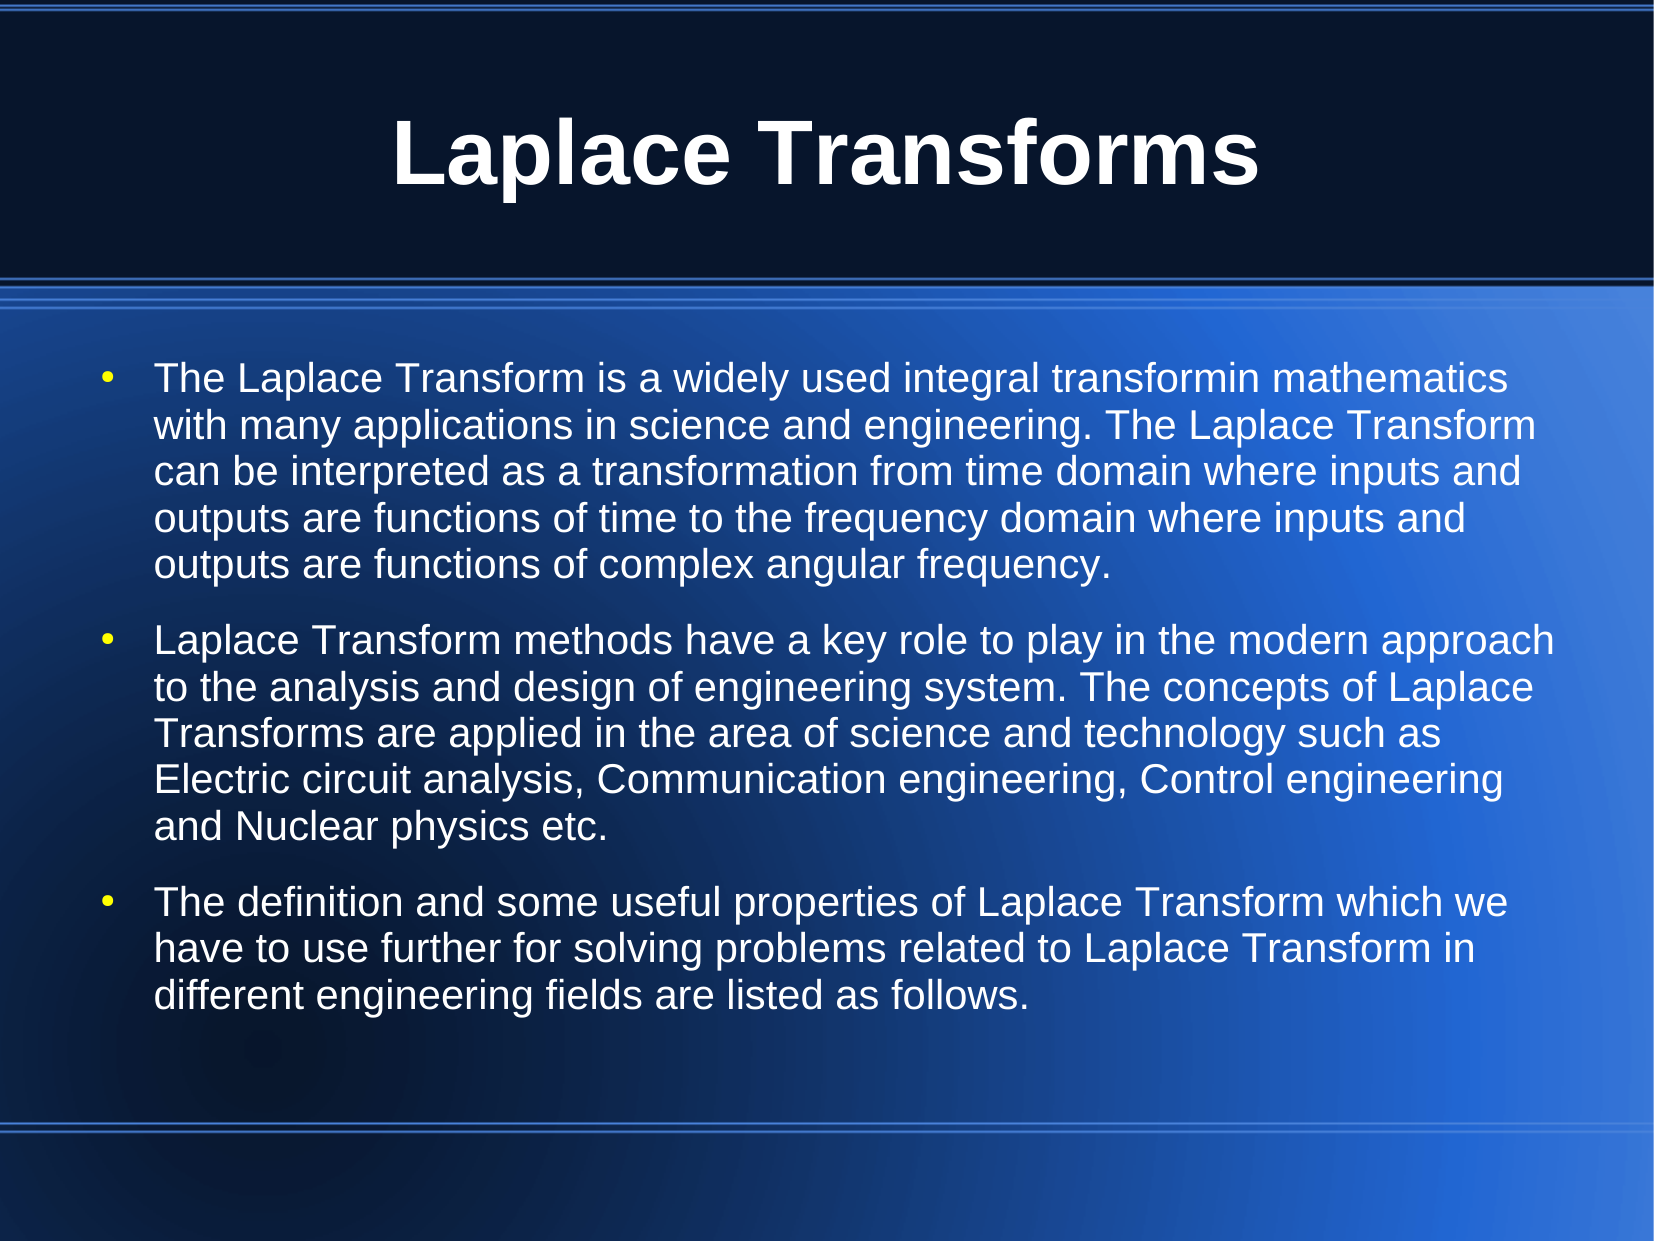

# Laplace Transforms
The Laplace Transform is a widely used integral transformin mathematics with many applications in science and engineering. The Laplace Transform can be interpreted as a transformation from time domain where inputs and outputs are functions of time to the frequency domain where inputs and outputs are functions of complex angular frequency.
Laplace Transform methods have a key role to play in the modern approach to the analysis and design of engineering system. The concepts of Laplace Transforms are applied in the area of science and technology such as Electric circuit analysis, Communication engineering, Control engineering and Nuclear physics etc.
The definition and some useful properties of Laplace Transform which we have to use further for solving problems related to Laplace Transform in different engineering fields are listed as follows.